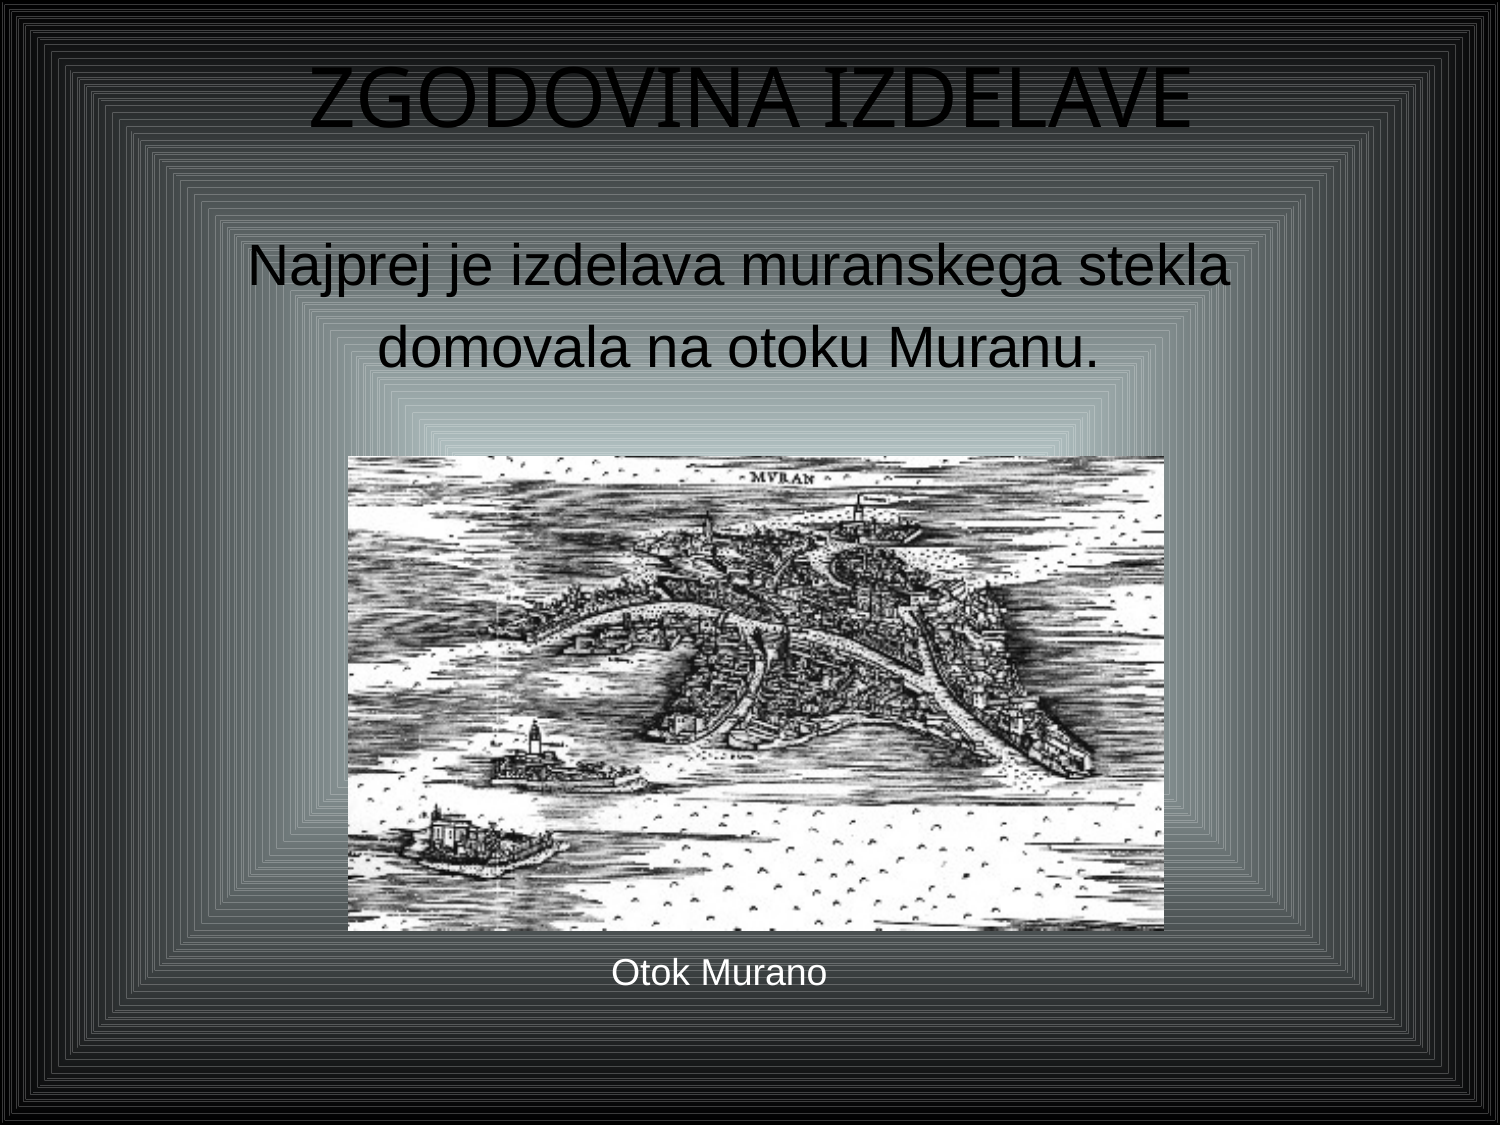

# ZGODOVINA IZDELAVE
Najprej je izdelava muranskega stekla
domovala na otoku Muranu.
Otok Murano